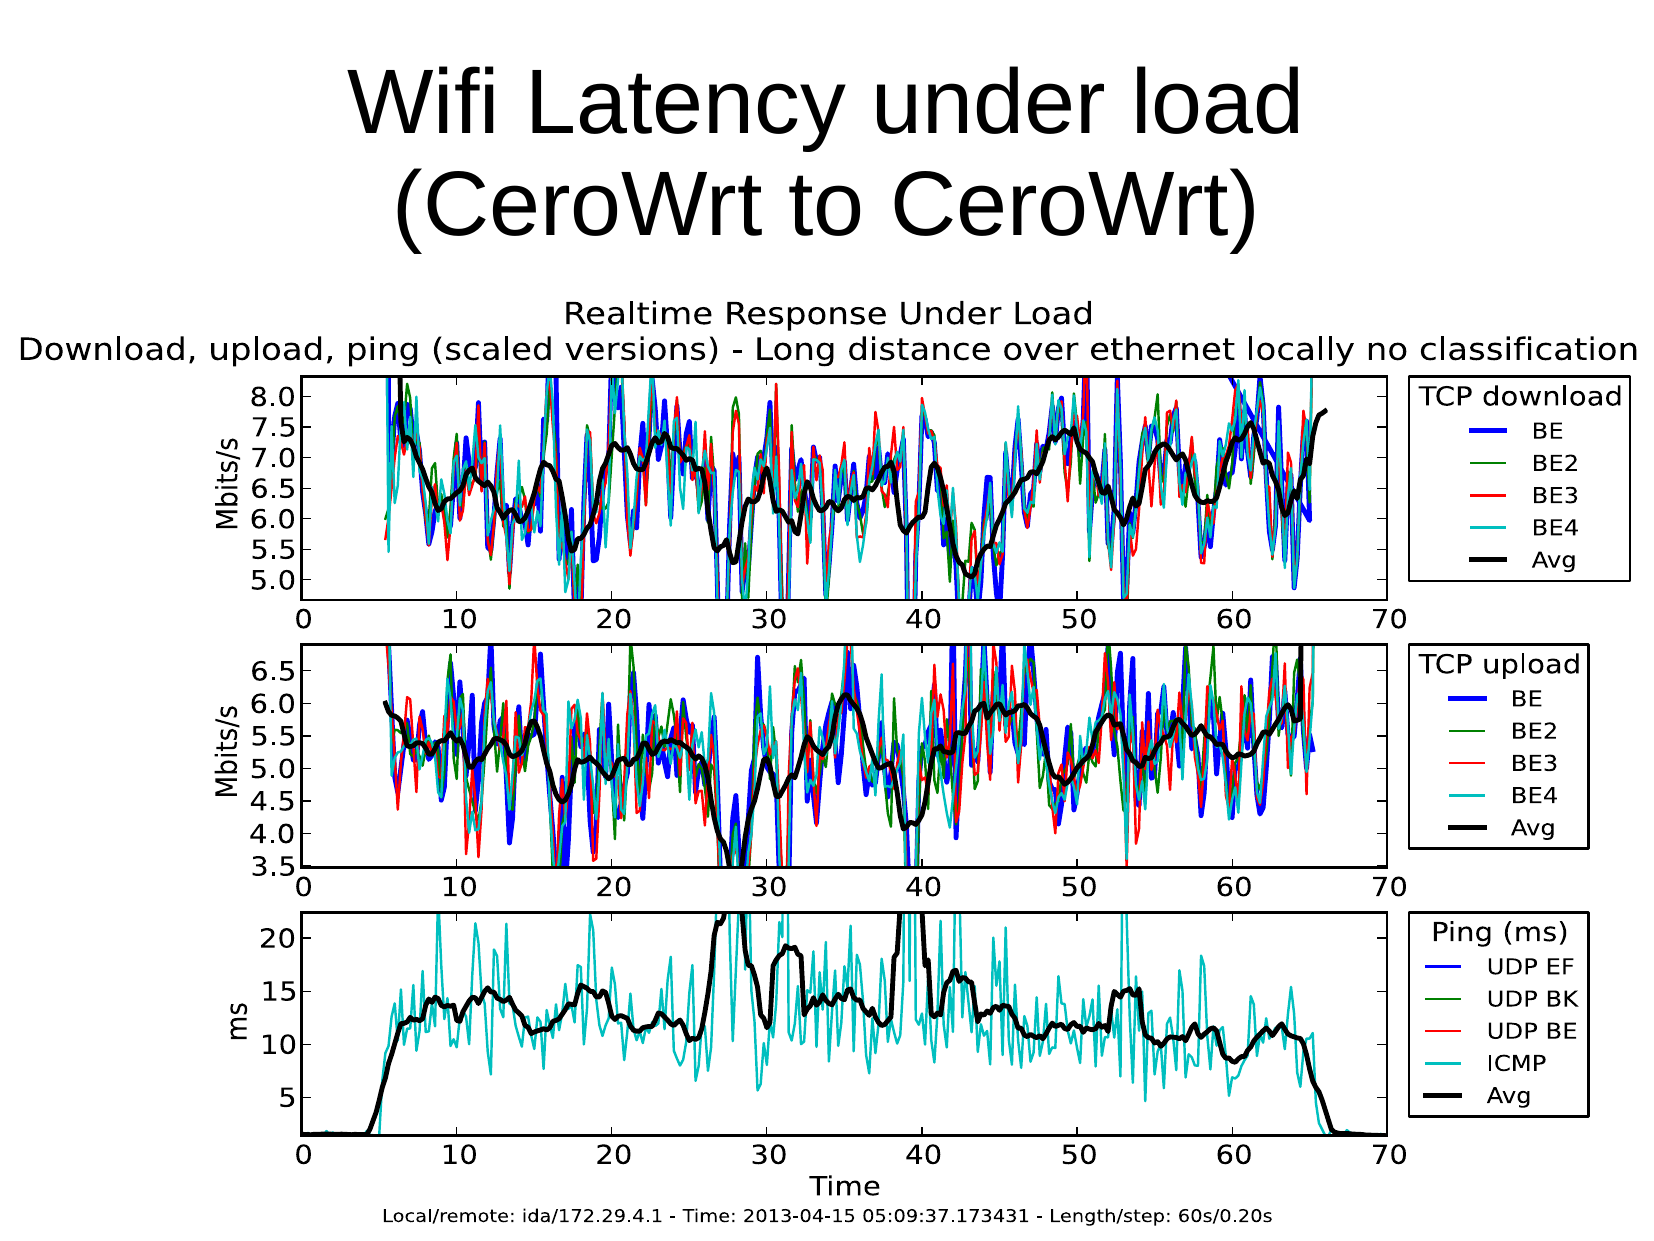

# Wifi Latency under load (CeroWrt to CeroWrt)